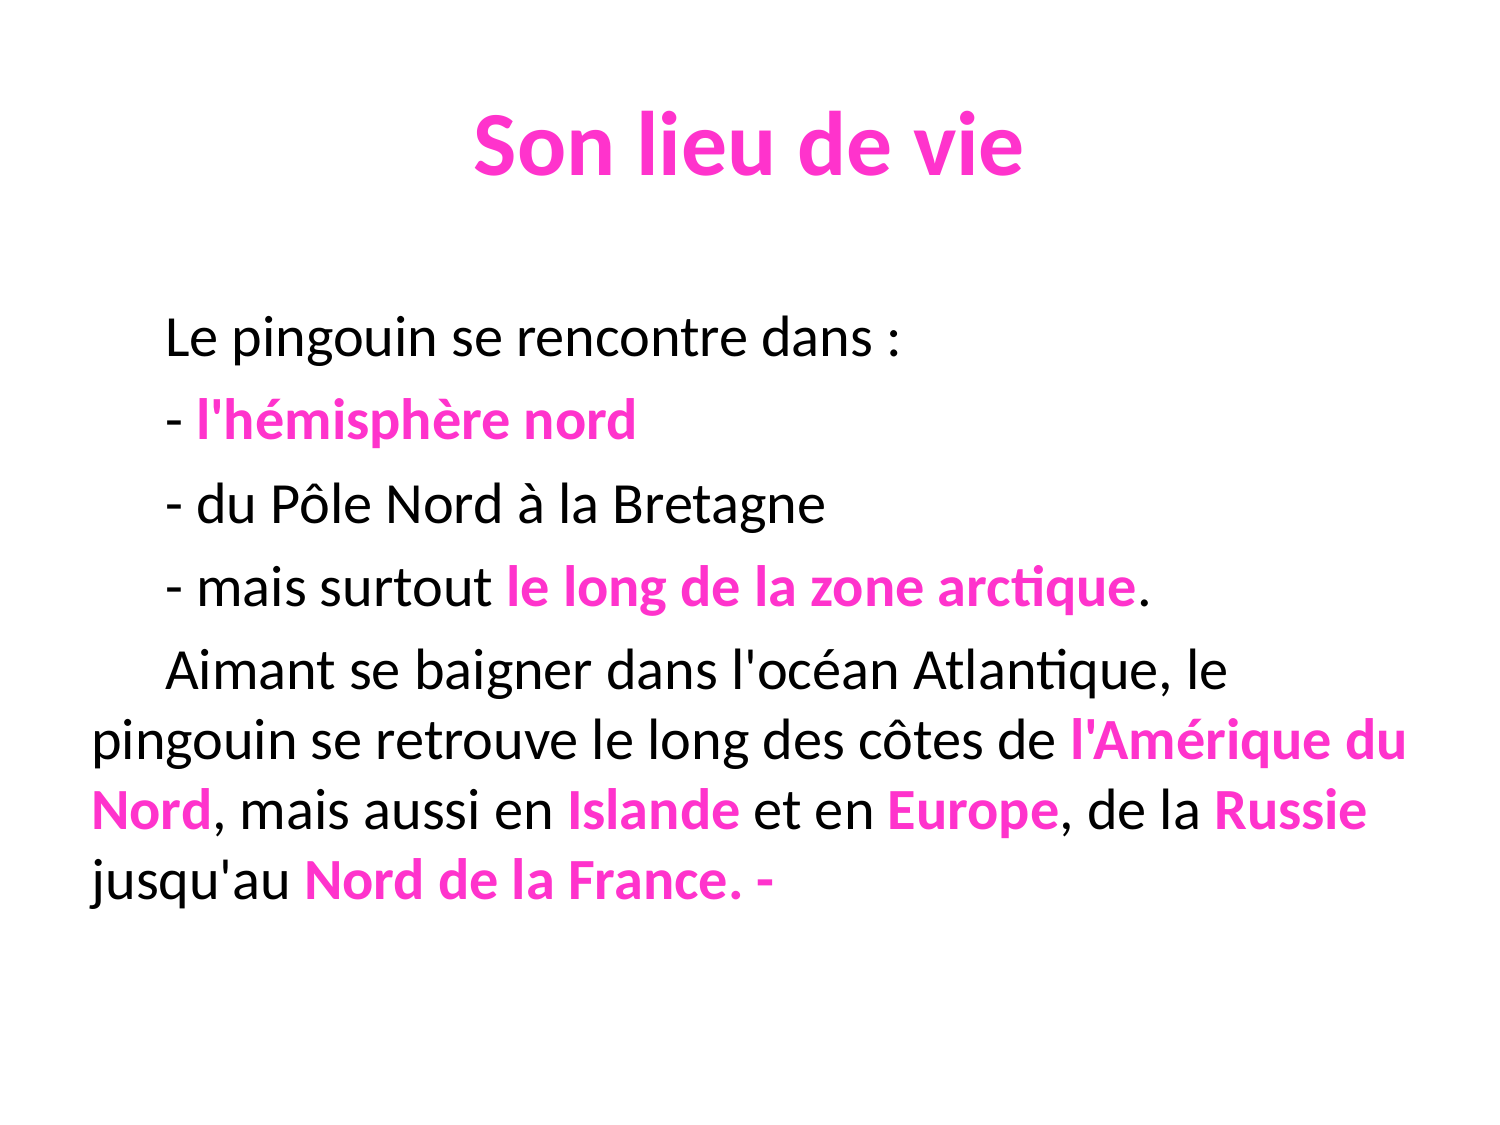

# Son lieu de vie
	Le pingouin se rencontre dans :
	- l'hémisphère nord
	- du Pôle Nord à la Bretagne
	- mais surtout le long de la zone arctique.
	Aimant se baigner dans l'océan Atlantique, le pingouin se retrouve le long des côtes de l'Amérique du Nord, mais aussi en Islande et en Europe, de la Russie jusqu'au Nord de la France. -